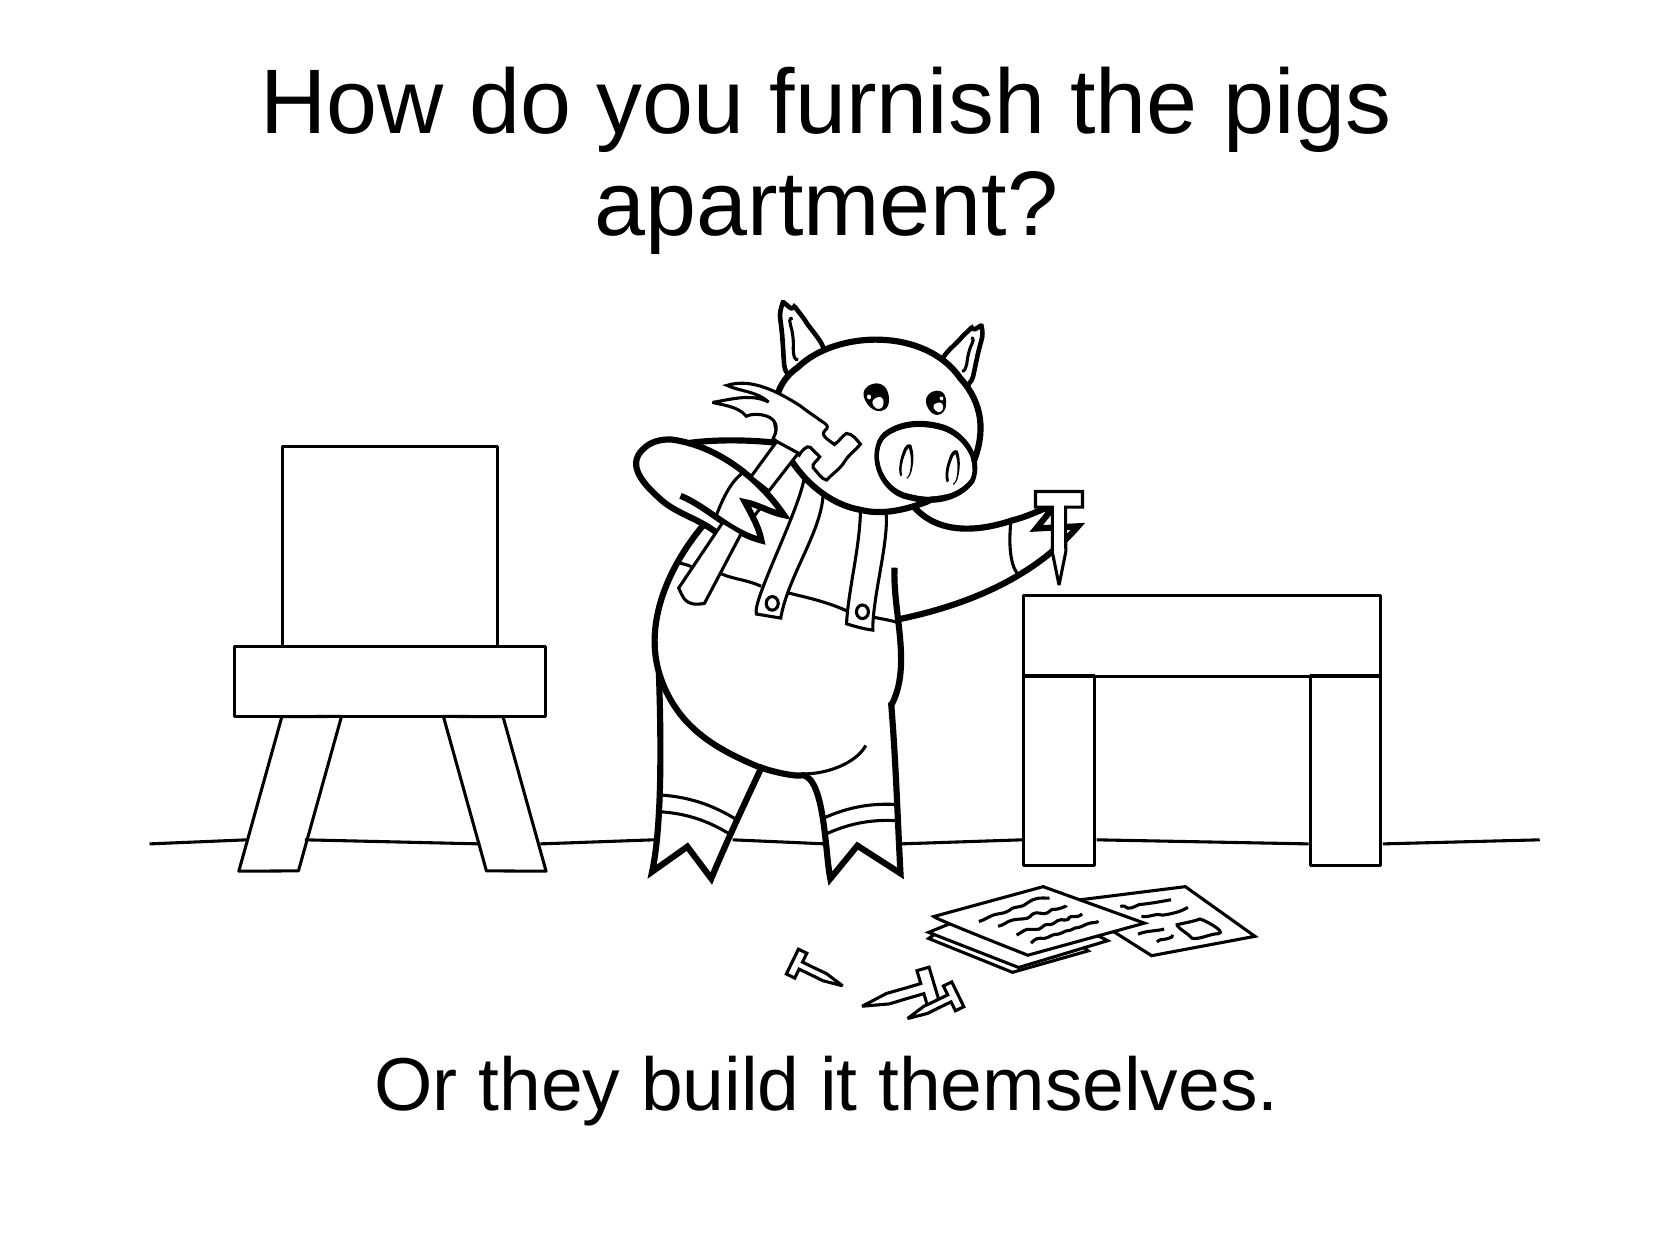

# How do you furnish the pigs apartment?
Or they build it themselves.